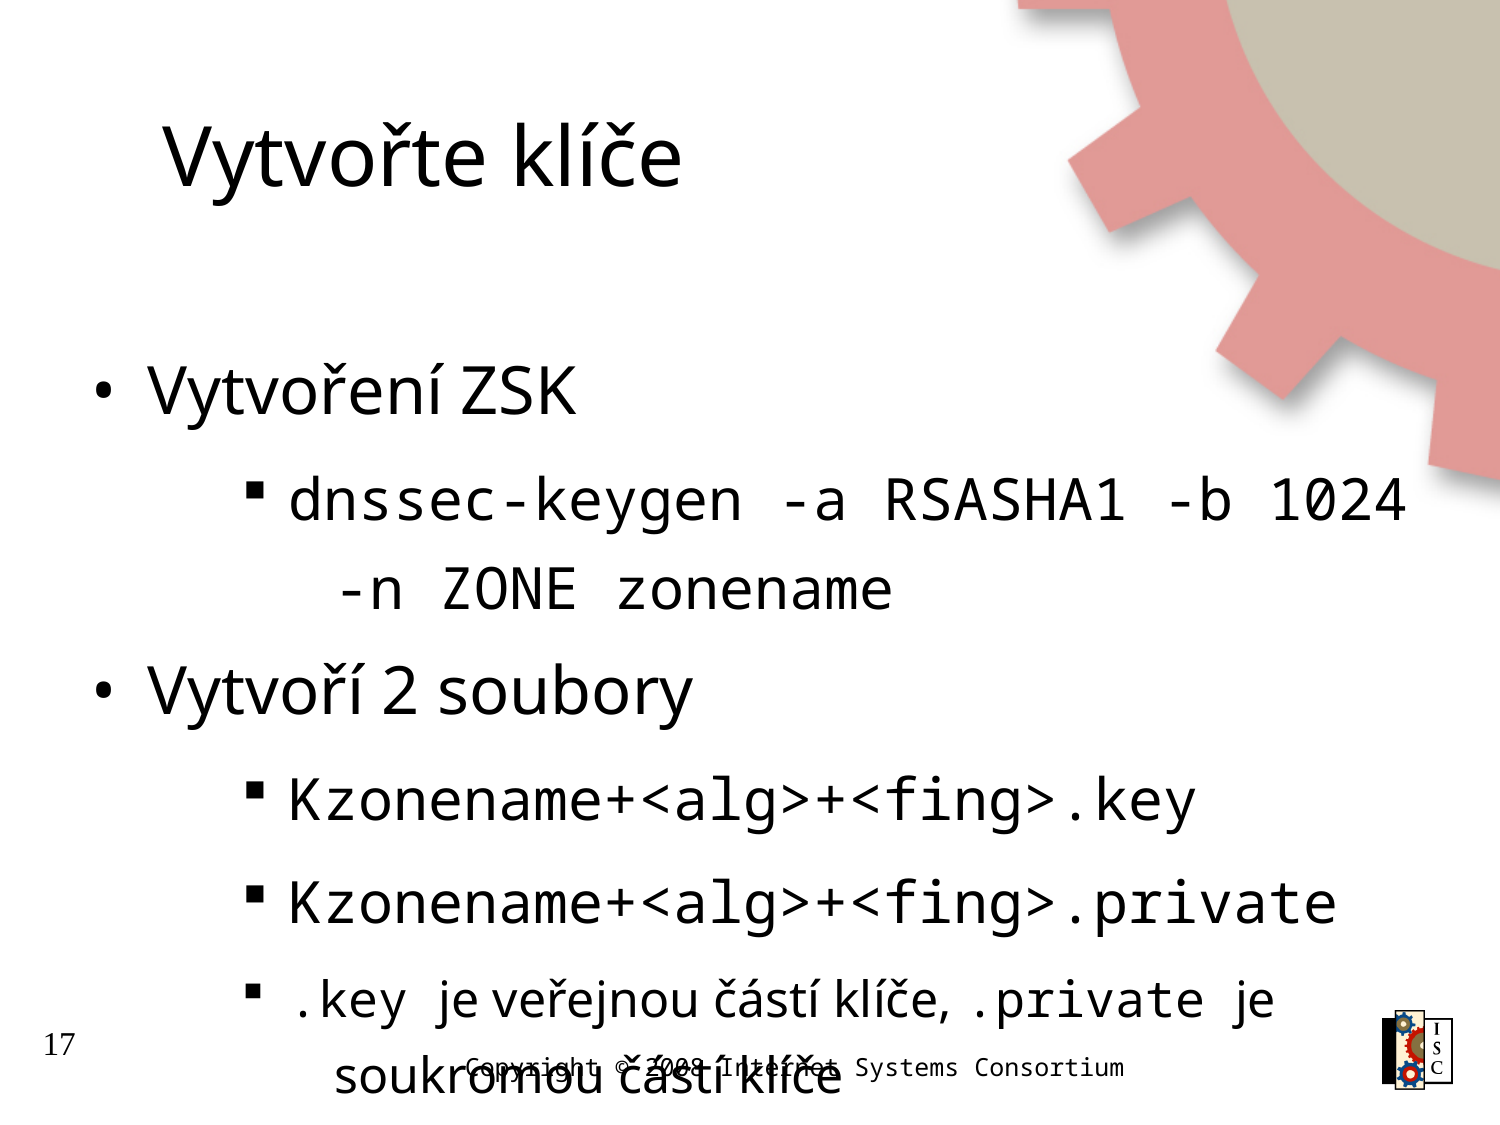

# Vytvořte klíče
Vytvoření ZSK
dnssec-keygen -a RSASHA1 -b 1024
-n ZONE zonename
Vytvoří 2 soubory
Kzonename+<alg>+<fing>.key
Kzonename+<alg>+<fing>.private
.key je veřejnou částí klíče, .private je soukromou částí klíče